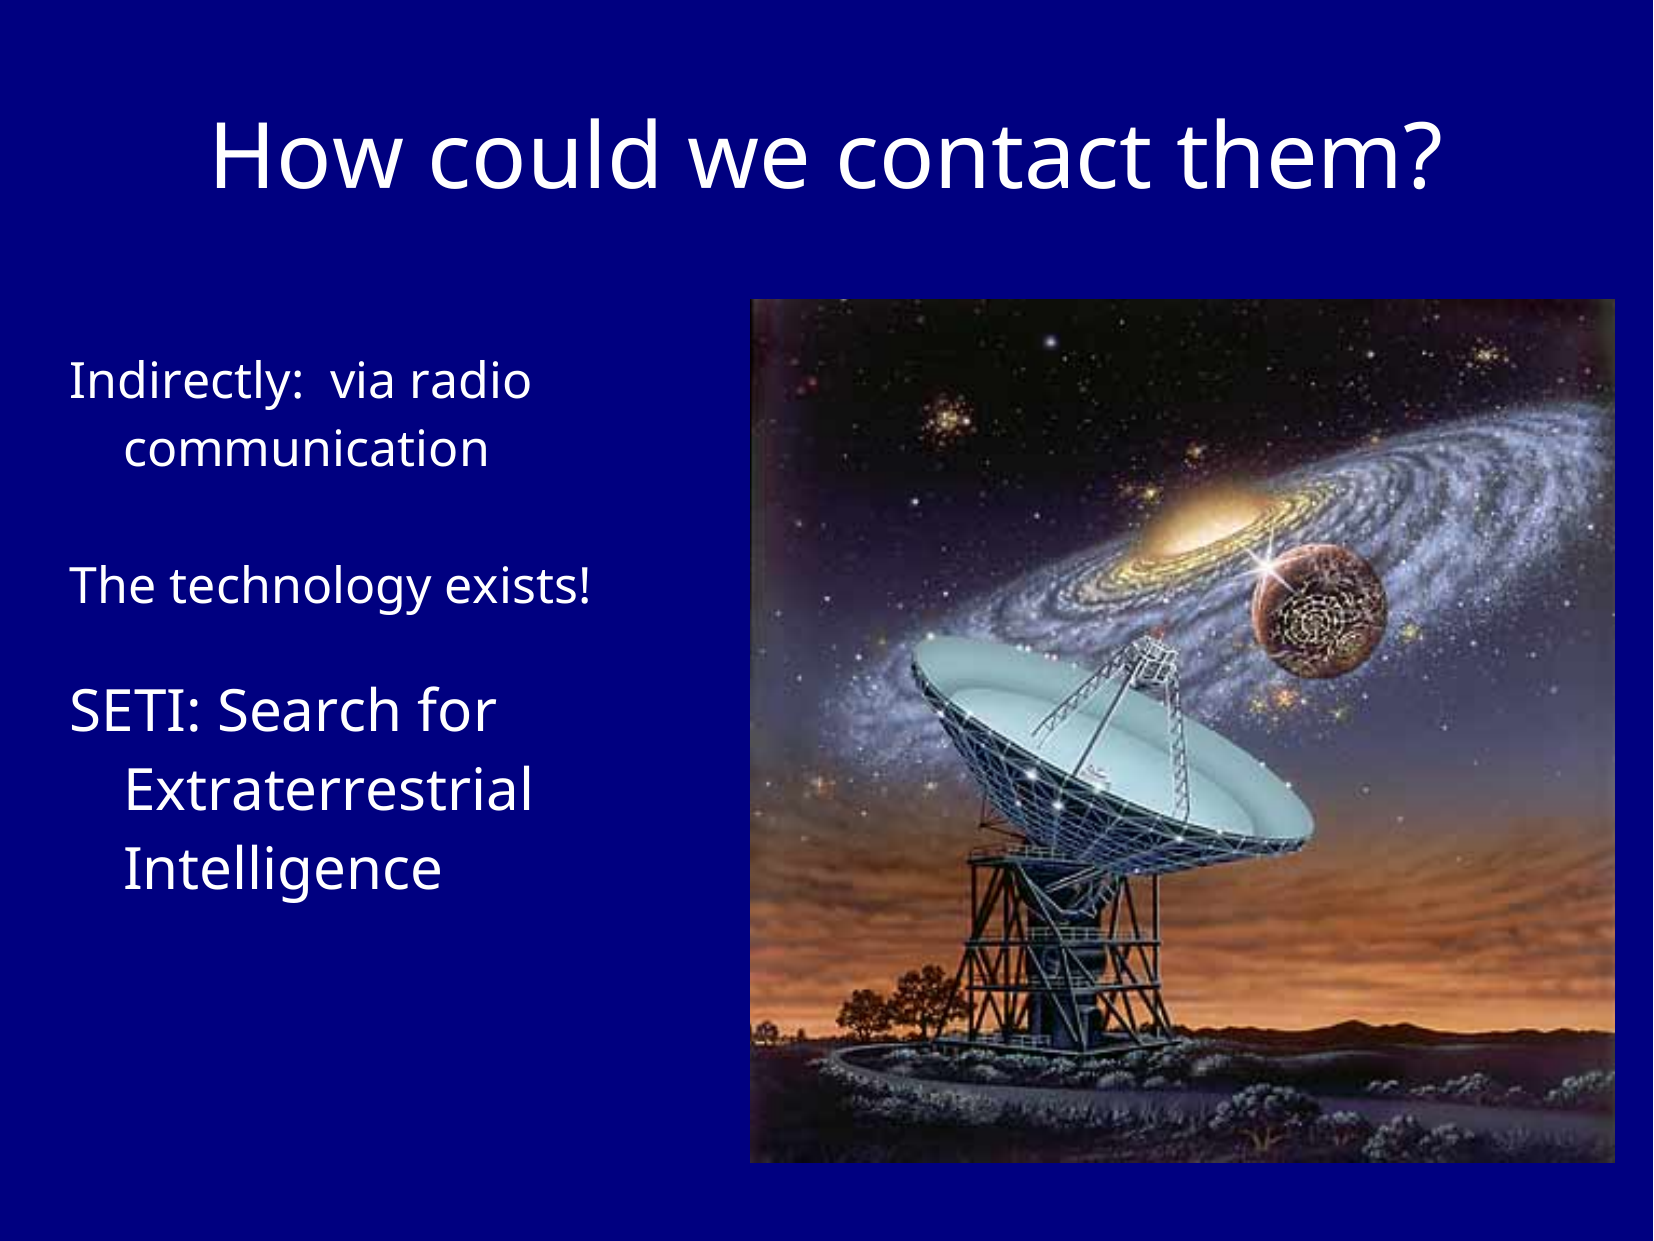

# How could we contact them?
Indirectly: via radio communication
The technology exists!
SETI: Search for Extraterrestrial Intelligence